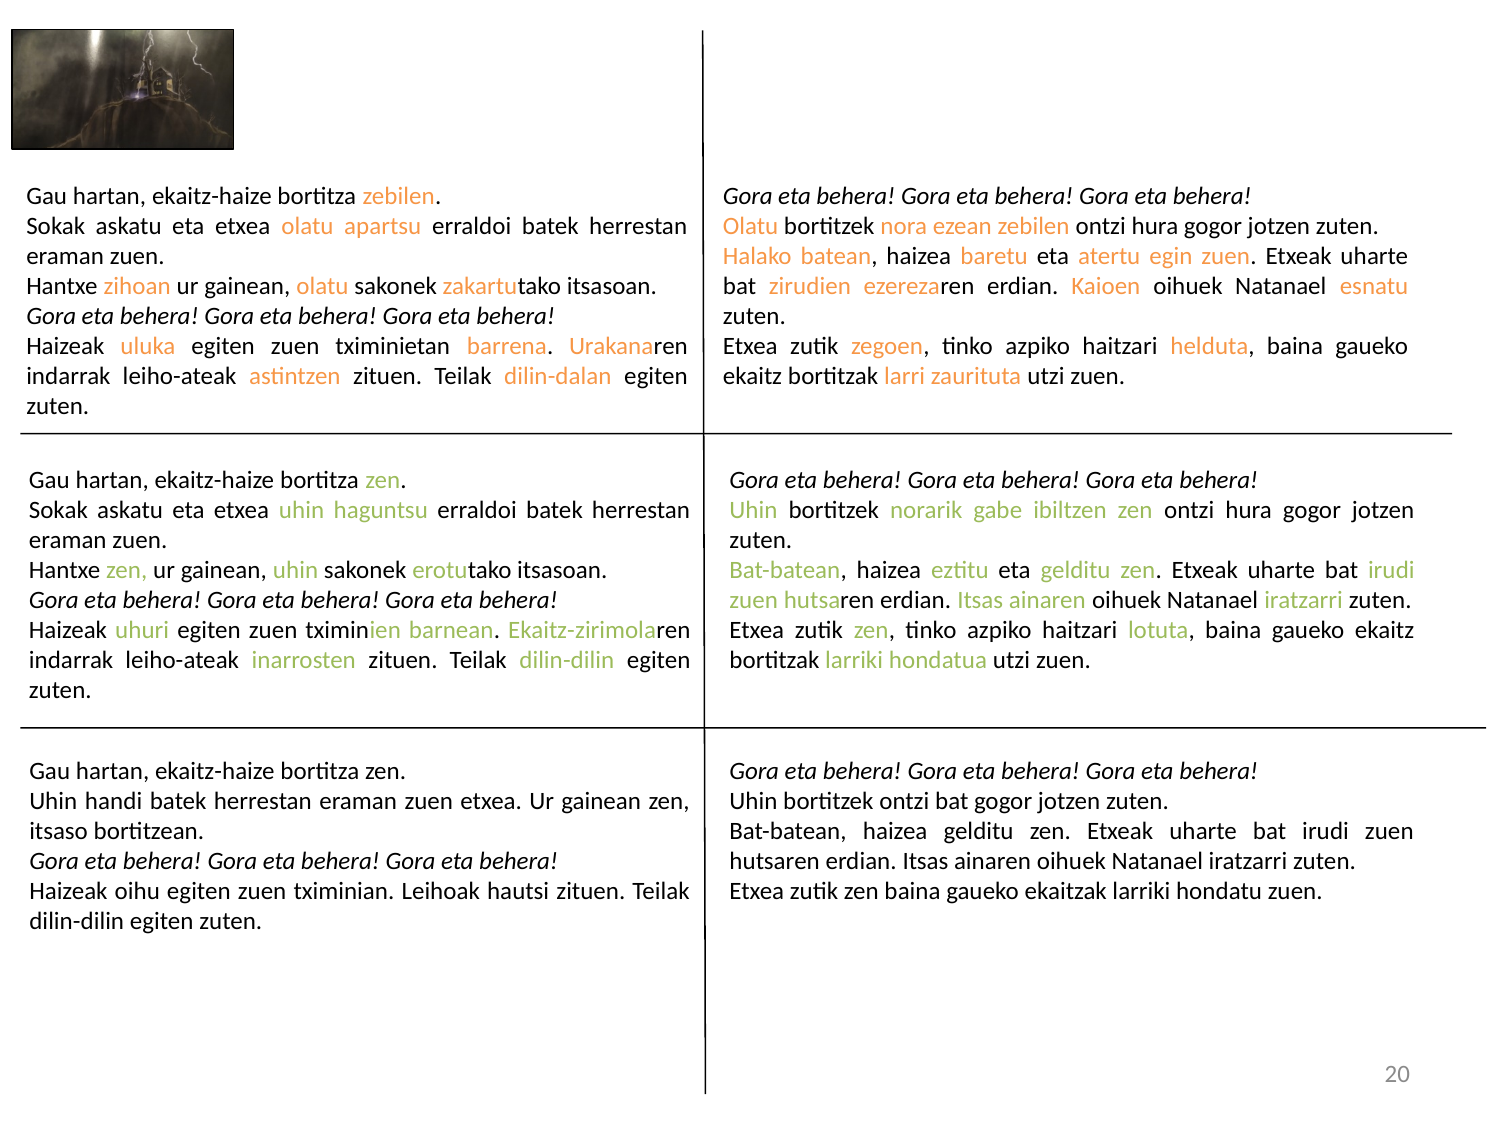

Gau hartan, ekaitz-haize bortitza zebilen.
Sokak askatu eta etxea olatu apartsu erraldoi batek herrestan eraman zuen.
Hantxe zihoan ur gainean, olatu sakonek zakartutako itsasoan.
Gora eta behera! Gora eta behera! Gora eta behera!
Haizeak uluka egiten zuen tximinietan barrena. Urakanaren indarrak leiho-ateak astintzen zituen. Teilak dilin-dalan egiten zuten.
Gora eta behera! Gora eta behera! Gora eta behera!
Olatu bortitzek nora ezean zebilen ontzi hura gogor jotzen zuten.
Halako batean, haizea baretu eta atertu egin zuen. Etxeak uharte bat zirudien ezerezaren erdian. Kaioen oihuek Natanael esnatu zuten.
Etxea zutik zegoen, tinko azpiko haitzari helduta, baina gaueko ekaitz bortitzak larri zaurituta utzi zuen.
Gau hartan, ekaitz-haize bortitza zen.
Sokak askatu eta etxea uhin haguntsu erraldoi batek herrestan eraman zuen.
Hantxe zen, ur gainean, uhin sakonek erotutako itsasoan.
Gora eta behera! Gora eta behera! Gora eta behera!
Haizeak uhuri egiten zuen tximinien barnean. Ekaitz-zirimolaren indarrak leiho-ateak inarrosten zituen. Teilak dilin-dilin egiten zuten.
Gora eta behera! Gora eta behera! Gora eta behera!
Uhin bortitzek norarik gabe ibiltzen zen ontzi hura gogor jotzen zuten.
Bat-batean, haizea eztitu eta gelditu zen. Etxeak uharte bat irudi zuen hutsaren erdian. Itsas ainaren oihuek Natanael iratzarri zuten.
Etxea zutik zen, tinko azpiko haitzari lotuta, baina gaueko ekaitz bortitzak larriki hondatua utzi zuen.
Gau hartan, ekaitz-haize bortitza zen.
Uhin handi batek herrestan eraman zuen etxea. Ur gainean zen, itsaso bortitzean.
Gora eta behera! Gora eta behera! Gora eta behera!
Haizeak oihu egiten zuen tximinian. Leihoak hautsi zituen. Teilak dilin-dilin egiten zuten.
Gora eta behera! Gora eta behera! Gora eta behera!
Uhin bortitzek ontzi bat gogor jotzen zuten.
Bat-batean, haizea gelditu zen. Etxeak uharte bat irudi zuen hutsaren erdian. Itsas ainaren oihuek Natanael iratzarri zuten.
Etxea zutik zen baina gaueko ekaitzak larriki hondatu zuen.